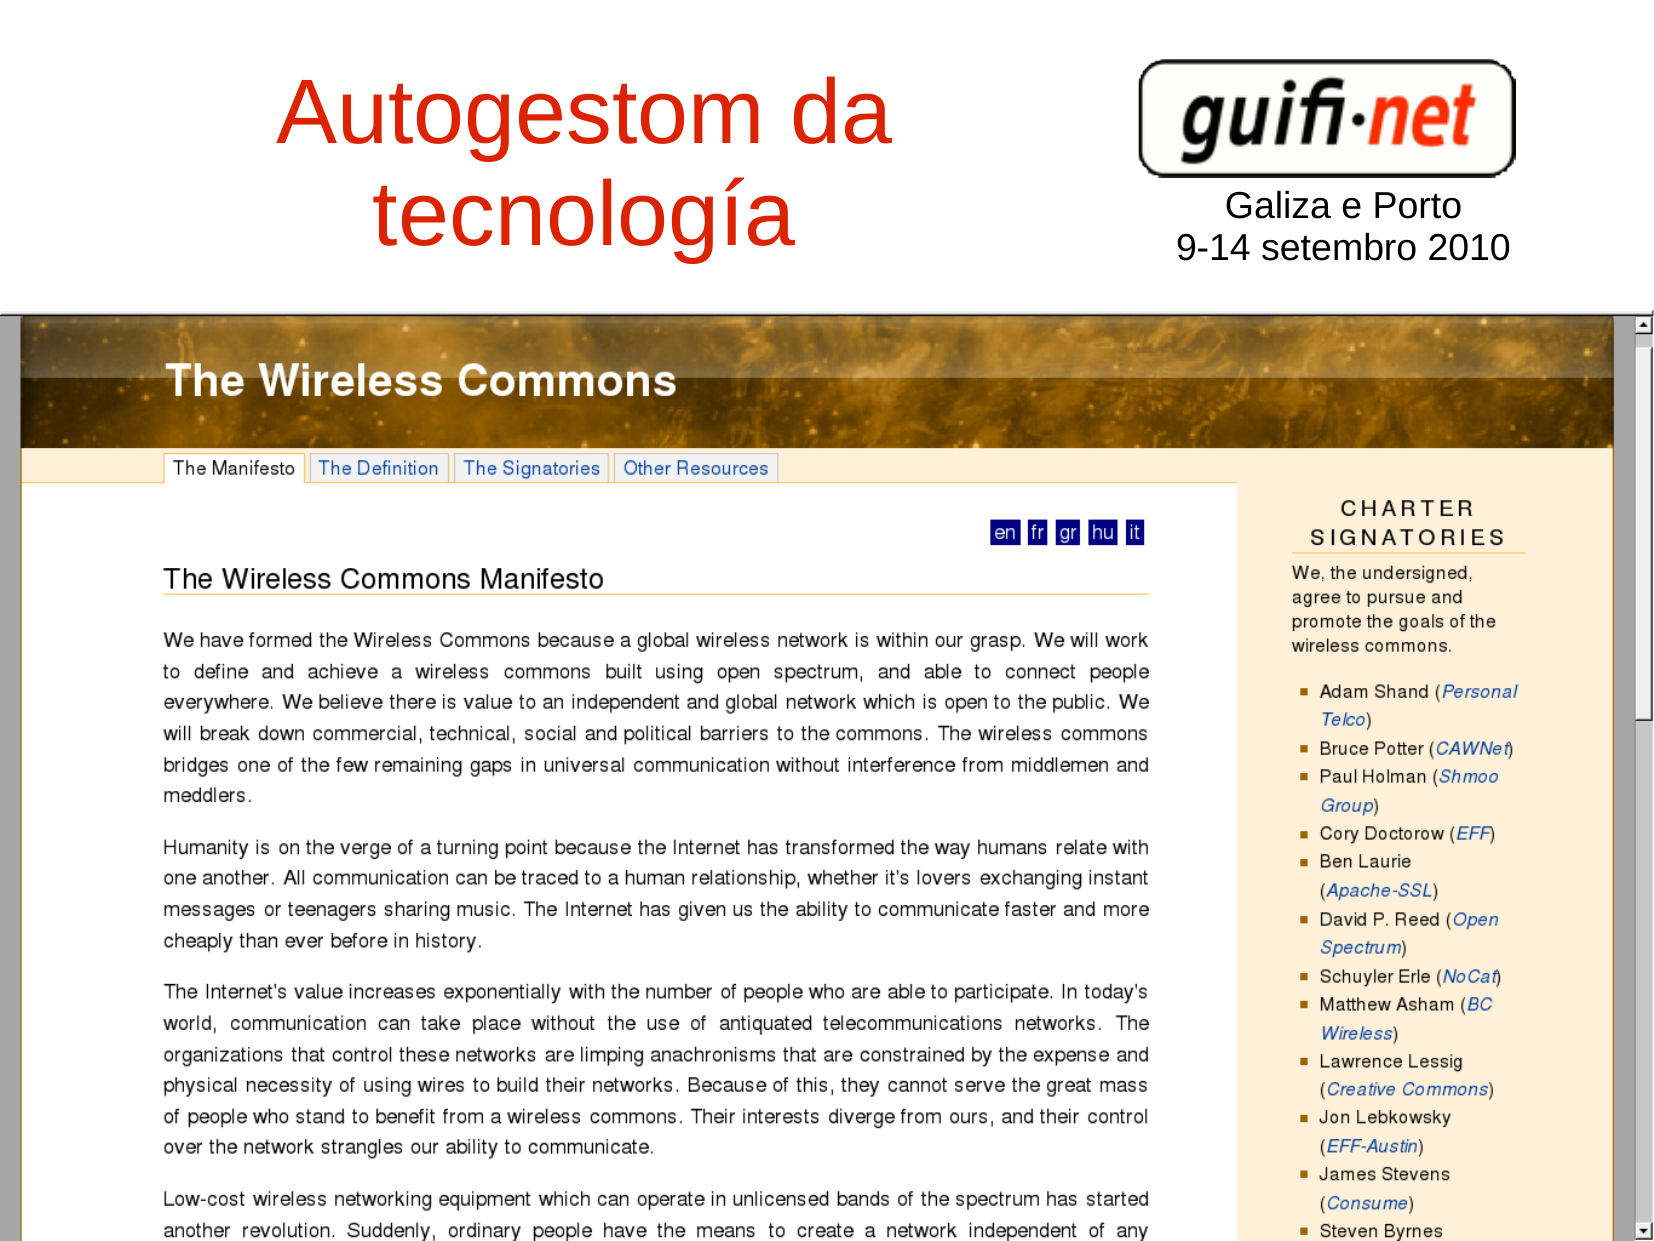

# Autogestom da tecnología
Galiza e Porto
9-14 setembro 2010